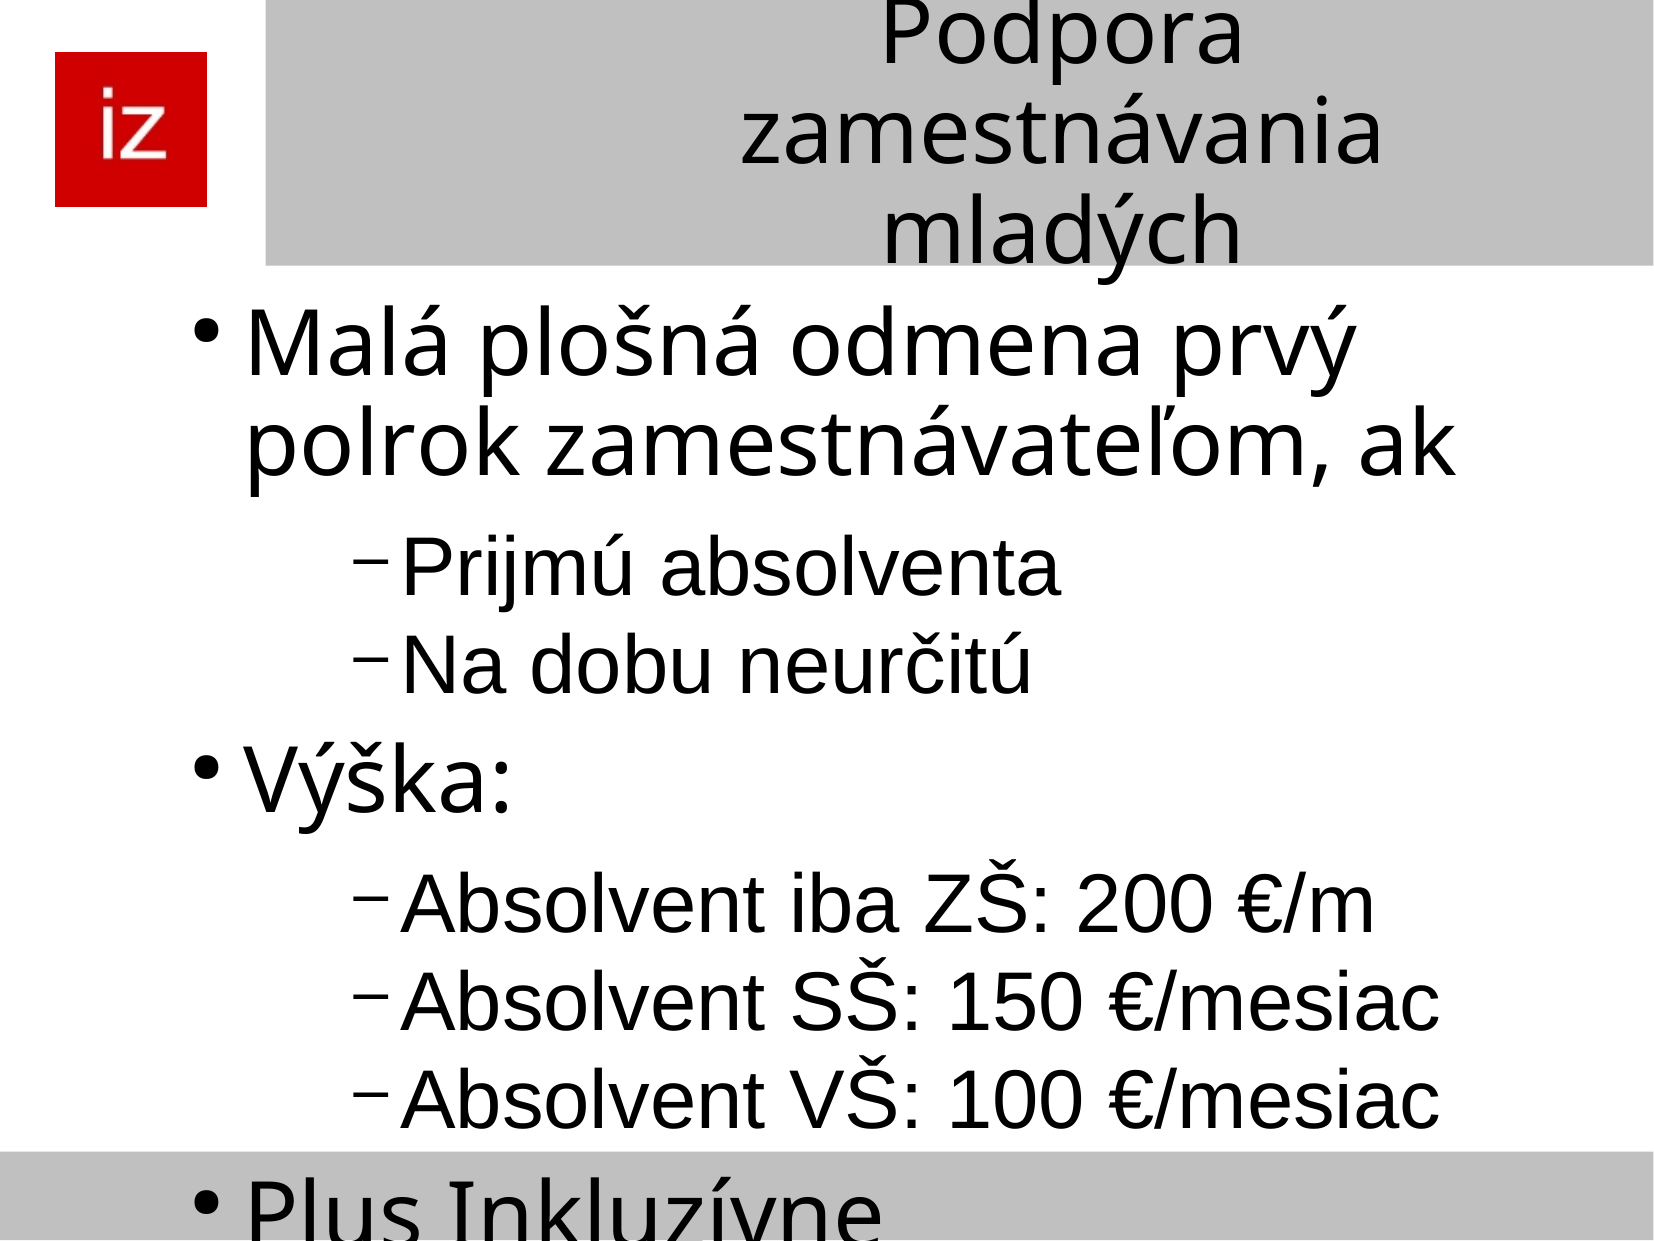

# Podpora zamestnávania mladých
Malá plošná odmena prvý polrok zamestnávateľom, ak
Prijmú absolventa
Na dobu neurčitú
Výška:
Absolvent iba ZŠ: 200 €/m
Absolvent SŠ: 150 €/mesiac
Absolvent VŠ: 100 €/mesiac
Plus Inkluzívne zamestnávanie